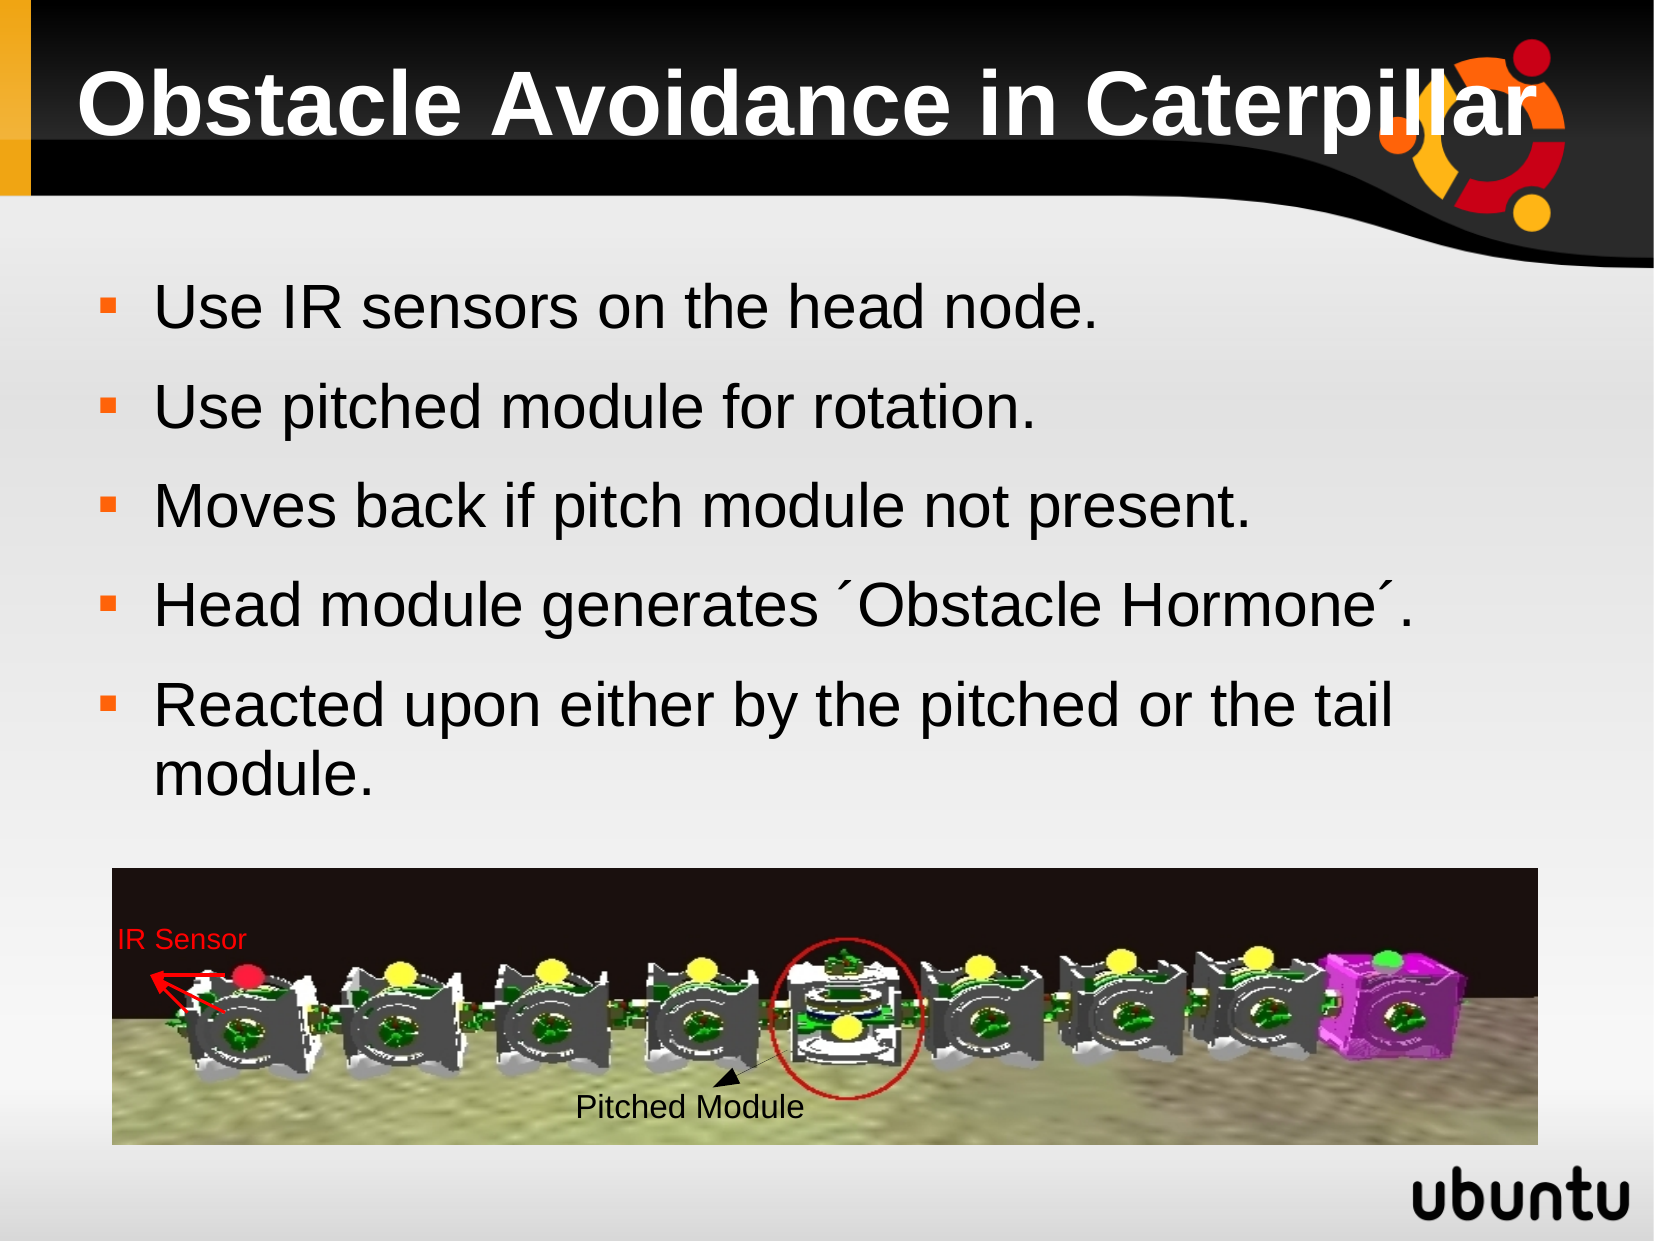

# Obstacle Avoidance in Caterpillar
Use IR sensors on the head node.
Use pitched module for rotation.
Moves back if pitch module not present.
Head module generates ´Obstacle Hormone´.
Reacted upon either by the pitched or the tail module.
IR Sensor
Pitched Module